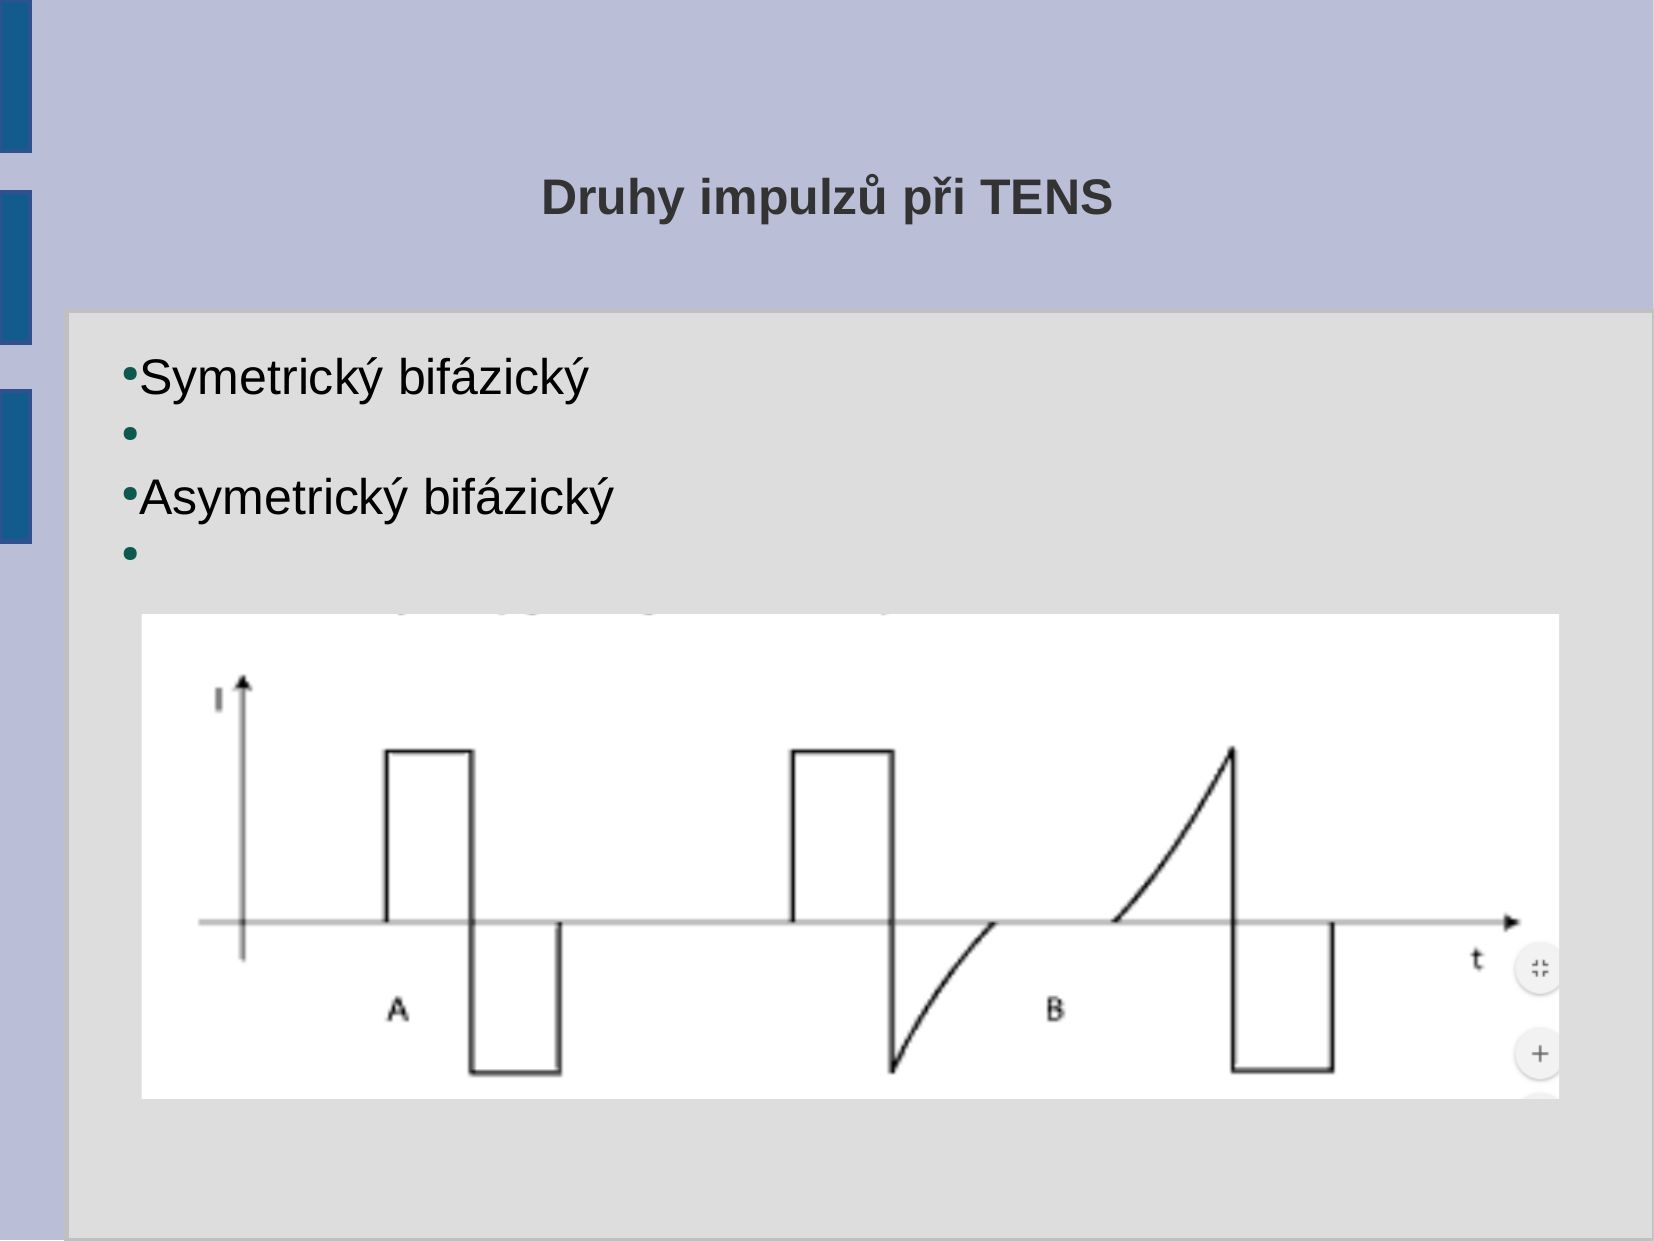

# Druhy impulzů při TENS
Symetrický bifázický
Asymetrický bifázický